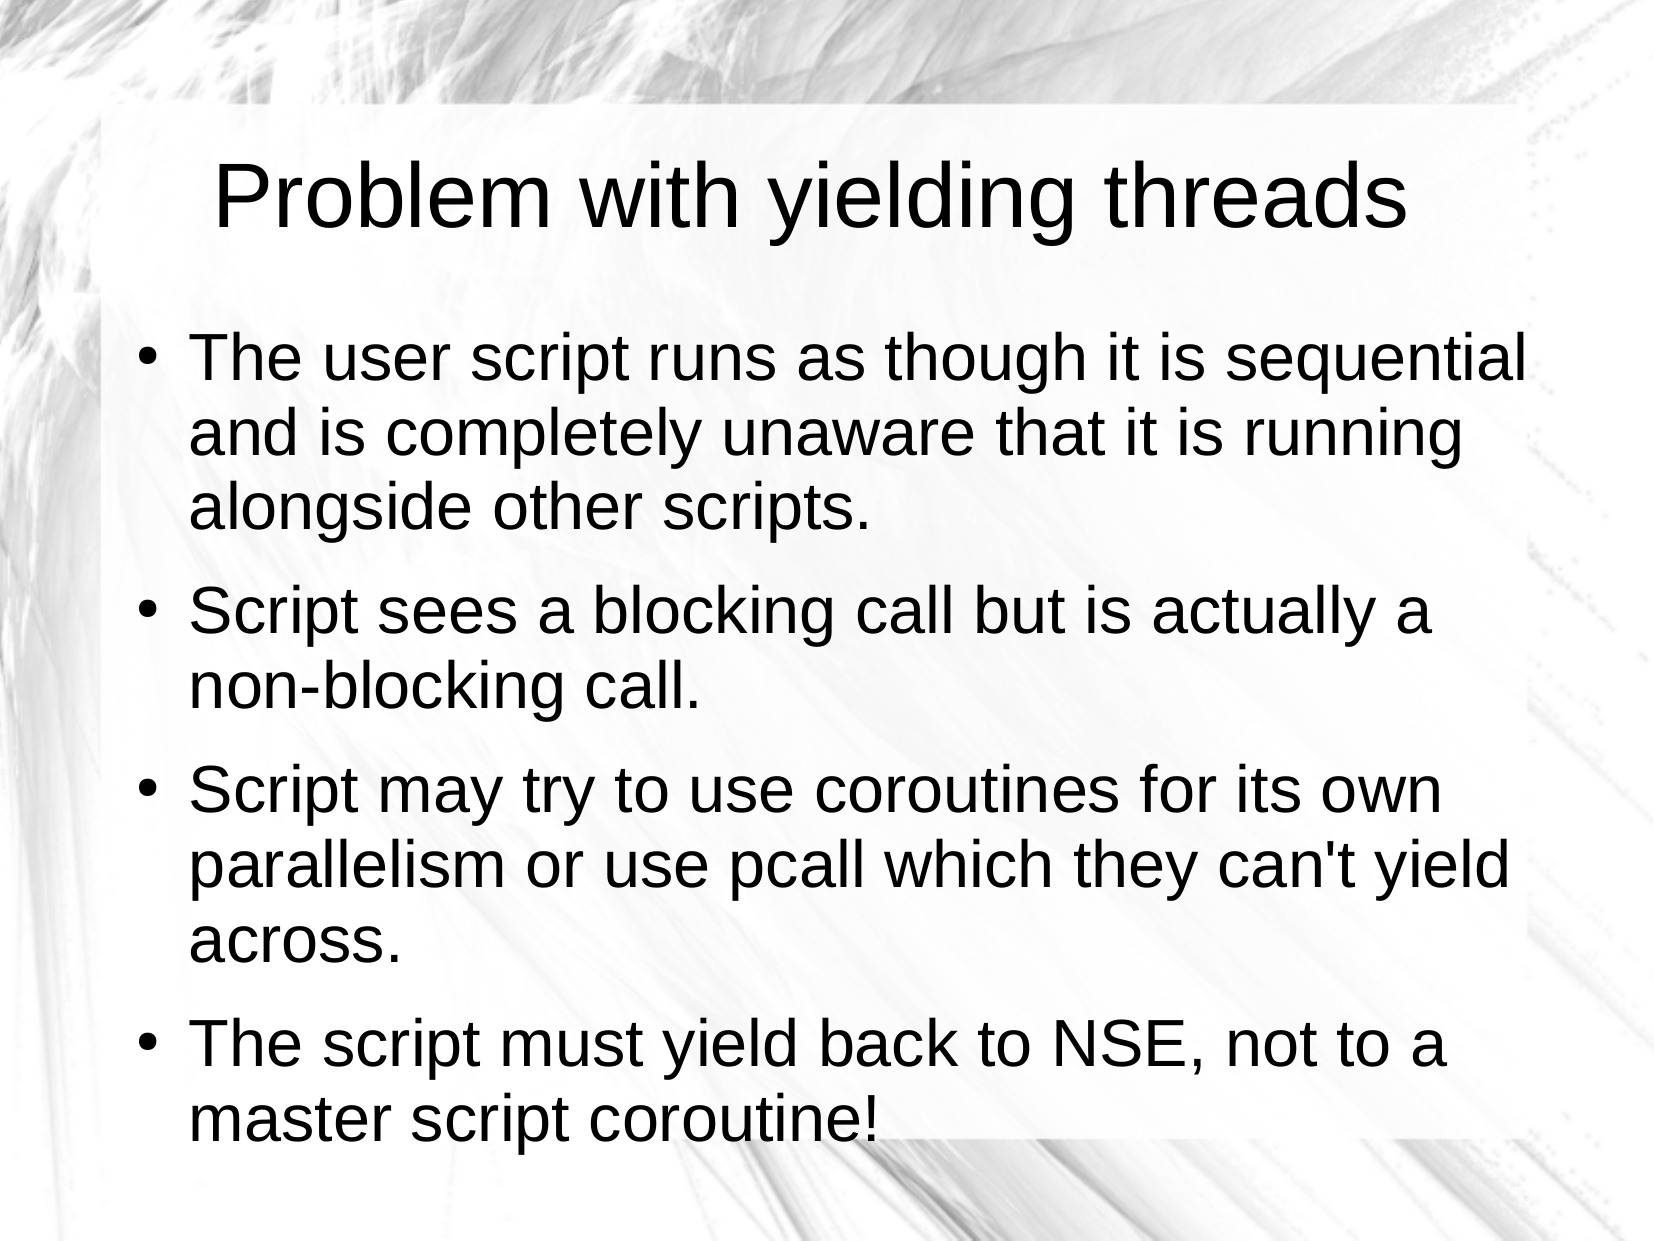

# Problem with yielding threads
The user script runs as though it is sequential and is completely unaware that it is running alongside other scripts.
Script sees a blocking call but is actually a non-blocking call.
Script may try to use coroutines for its own parallelism or use pcall which they can't yield across.
The script must yield back to NSE, not to a master script coroutine!